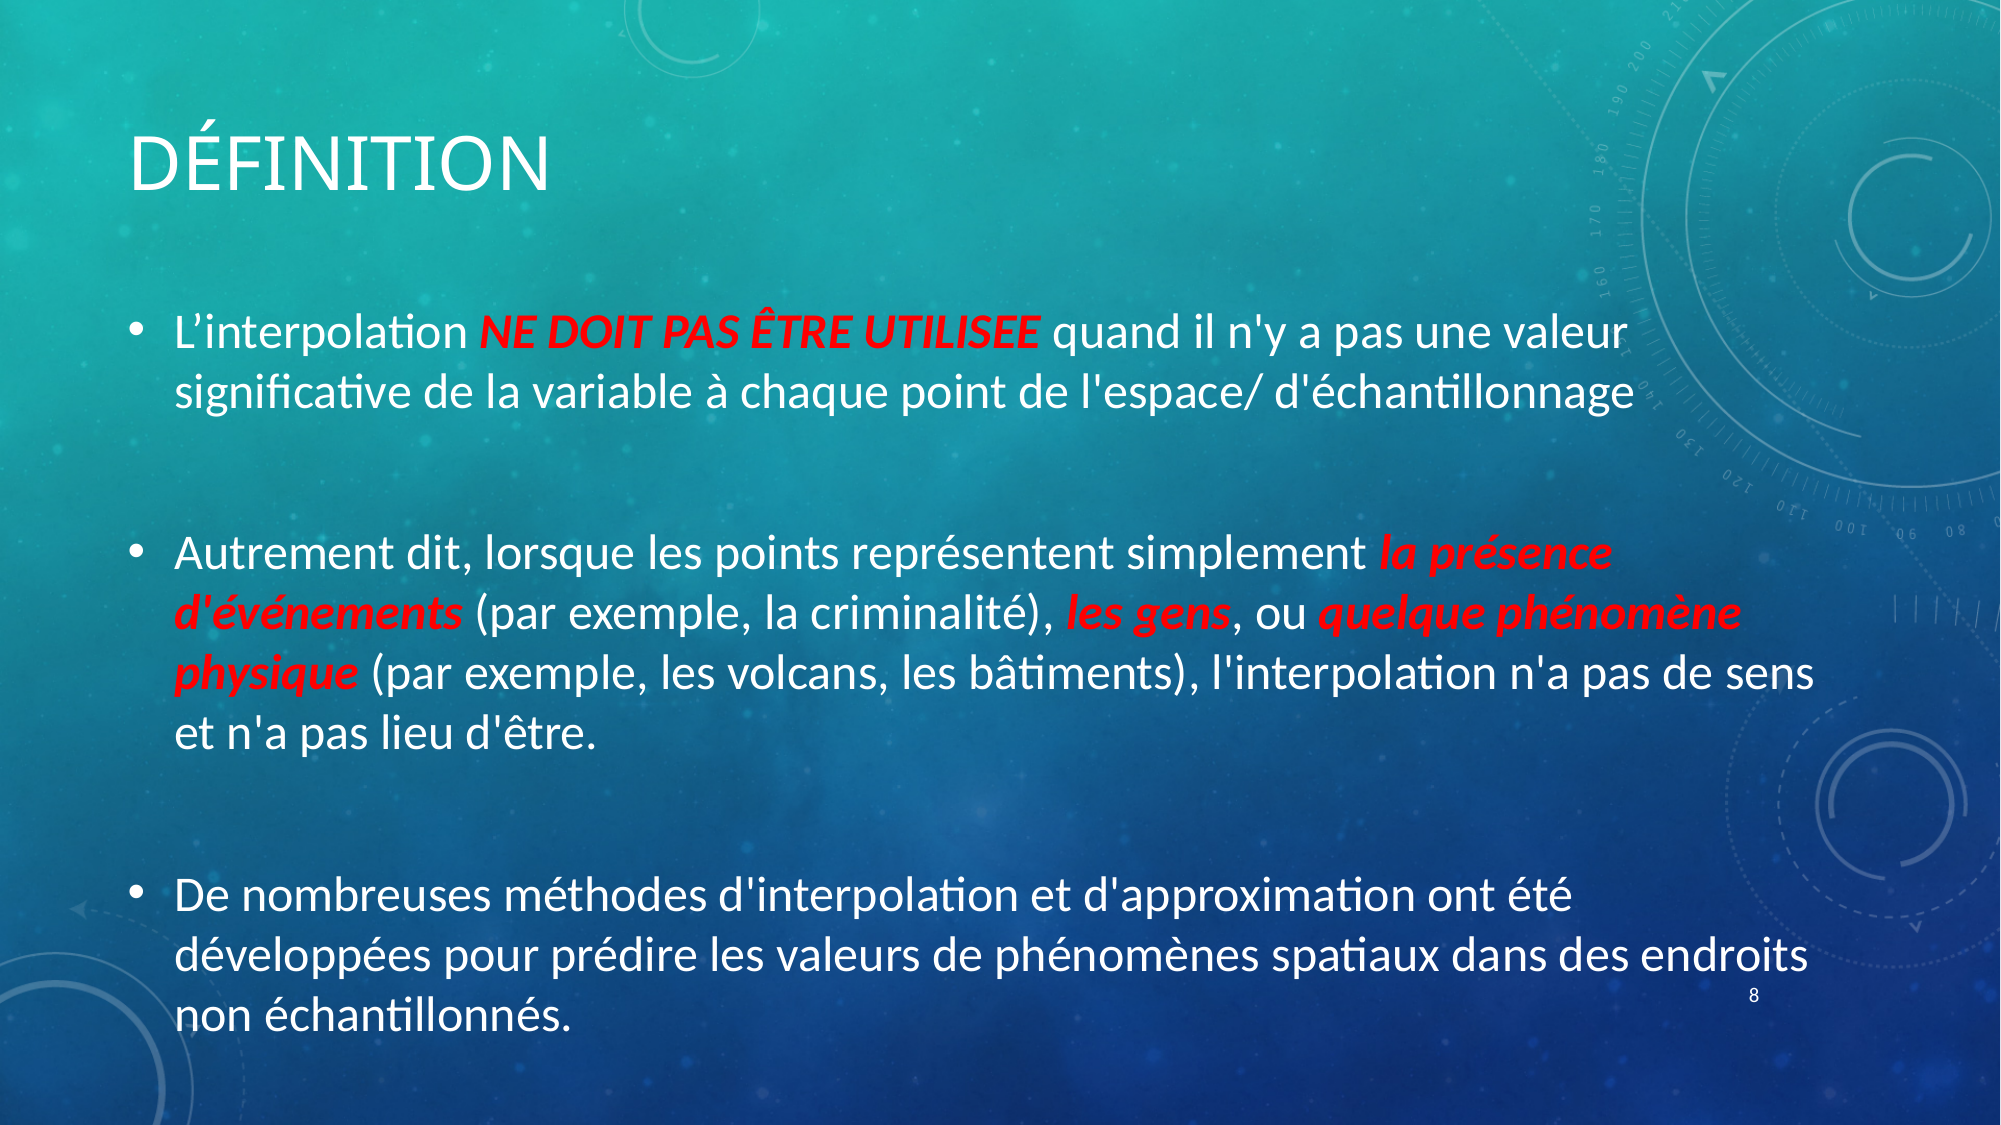

# définition
L’interpolation NE DOIT PAS ÊTRE UTILISEE quand il n'y a pas une valeur significative de la variable à chaque point de l'espace/ d'échantillonnage
Autrement dit, lorsque les points représentent simplement la présence d'événements (par exemple, la criminalité), les gens, ou quelque phénomène physique (par exemple, les volcans, les bâtiments), l'interpolation n'a pas de sens et n'a pas lieu d'être.
De nombreuses méthodes d'interpolation et d'approximation ont été développées pour prédire les valeurs de phénomènes spatiaux dans des endroits non échantillonnés.